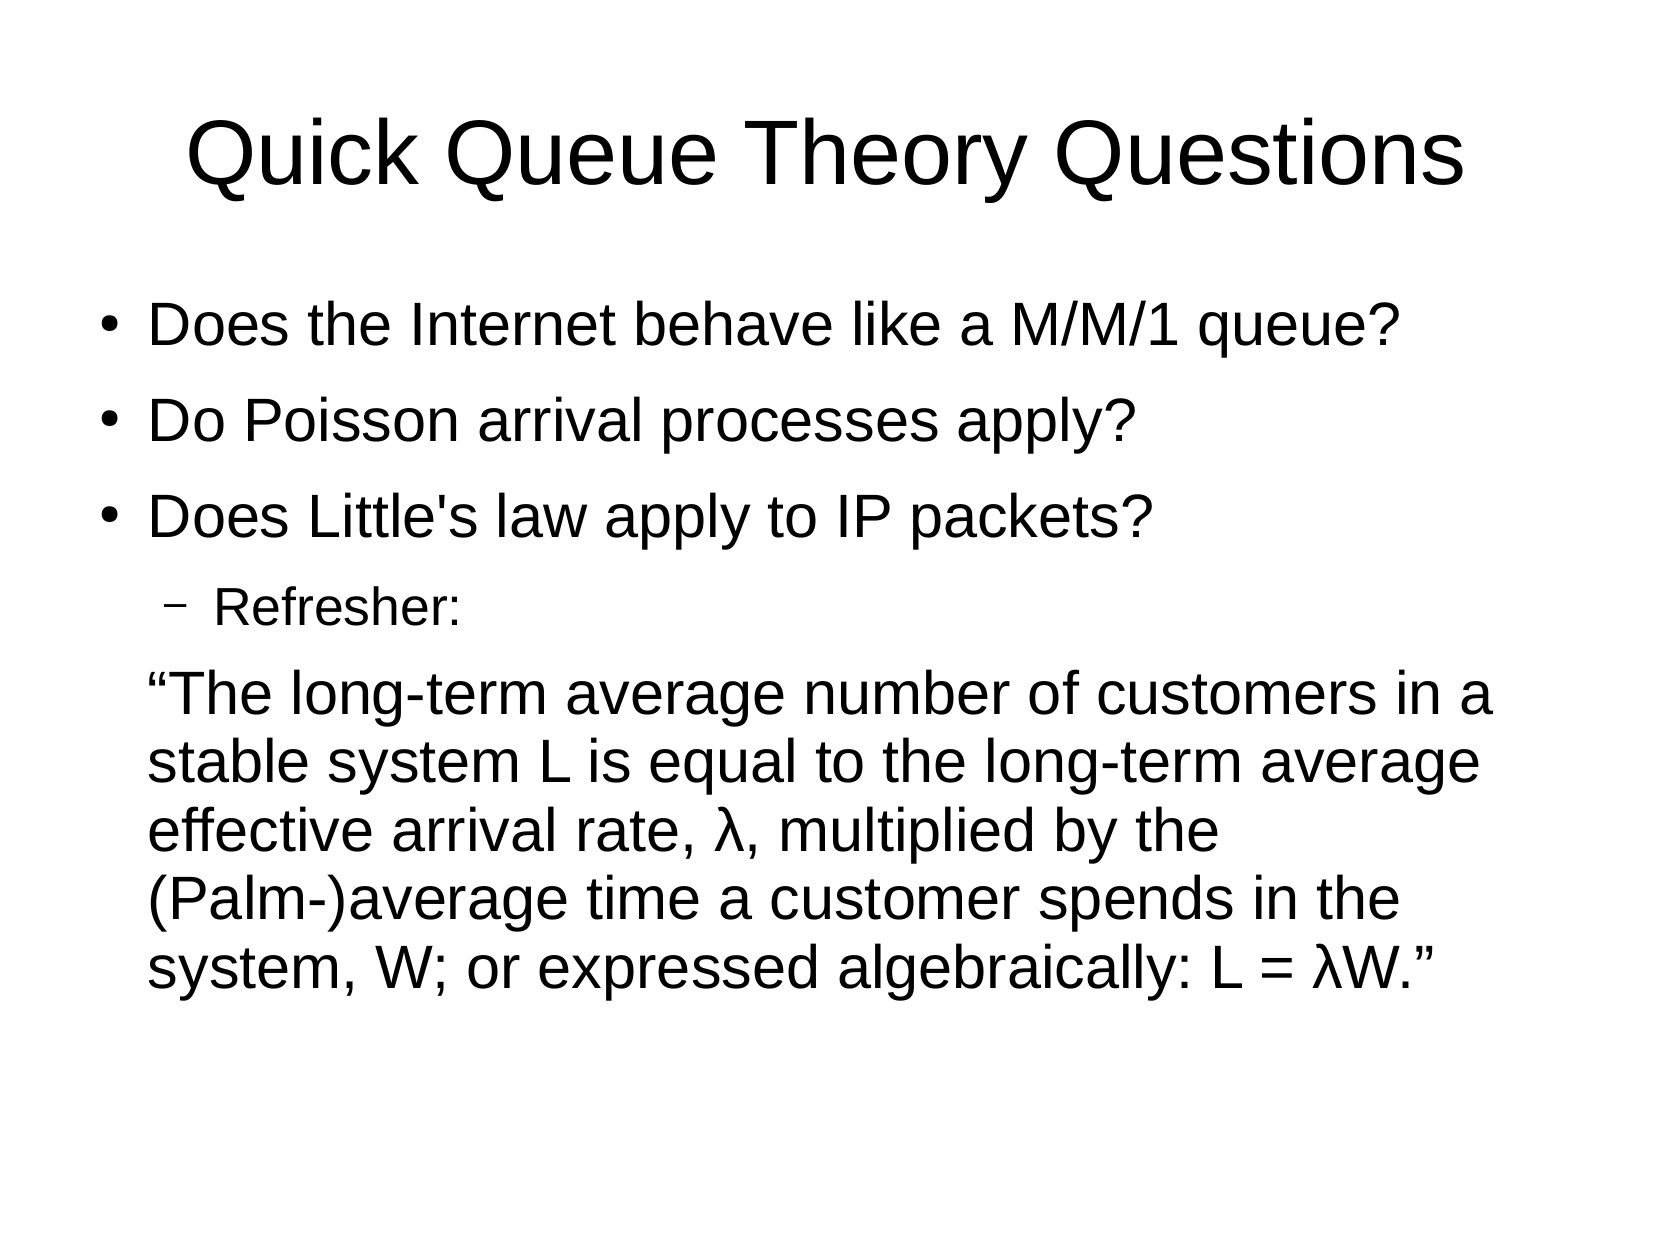

# Quick Queue Theory Questions
Does the Internet behave like a M/M/1 queue?
Do Poisson arrival processes apply?
Does Little's law apply to IP packets?
Refresher:
“The long-term average number of customers in a stable system L is equal to the long-term average effective arrival rate, λ, multiplied by the (Palm‑)average time a customer spends in the system, W; or expressed algebraically: L = λW.”